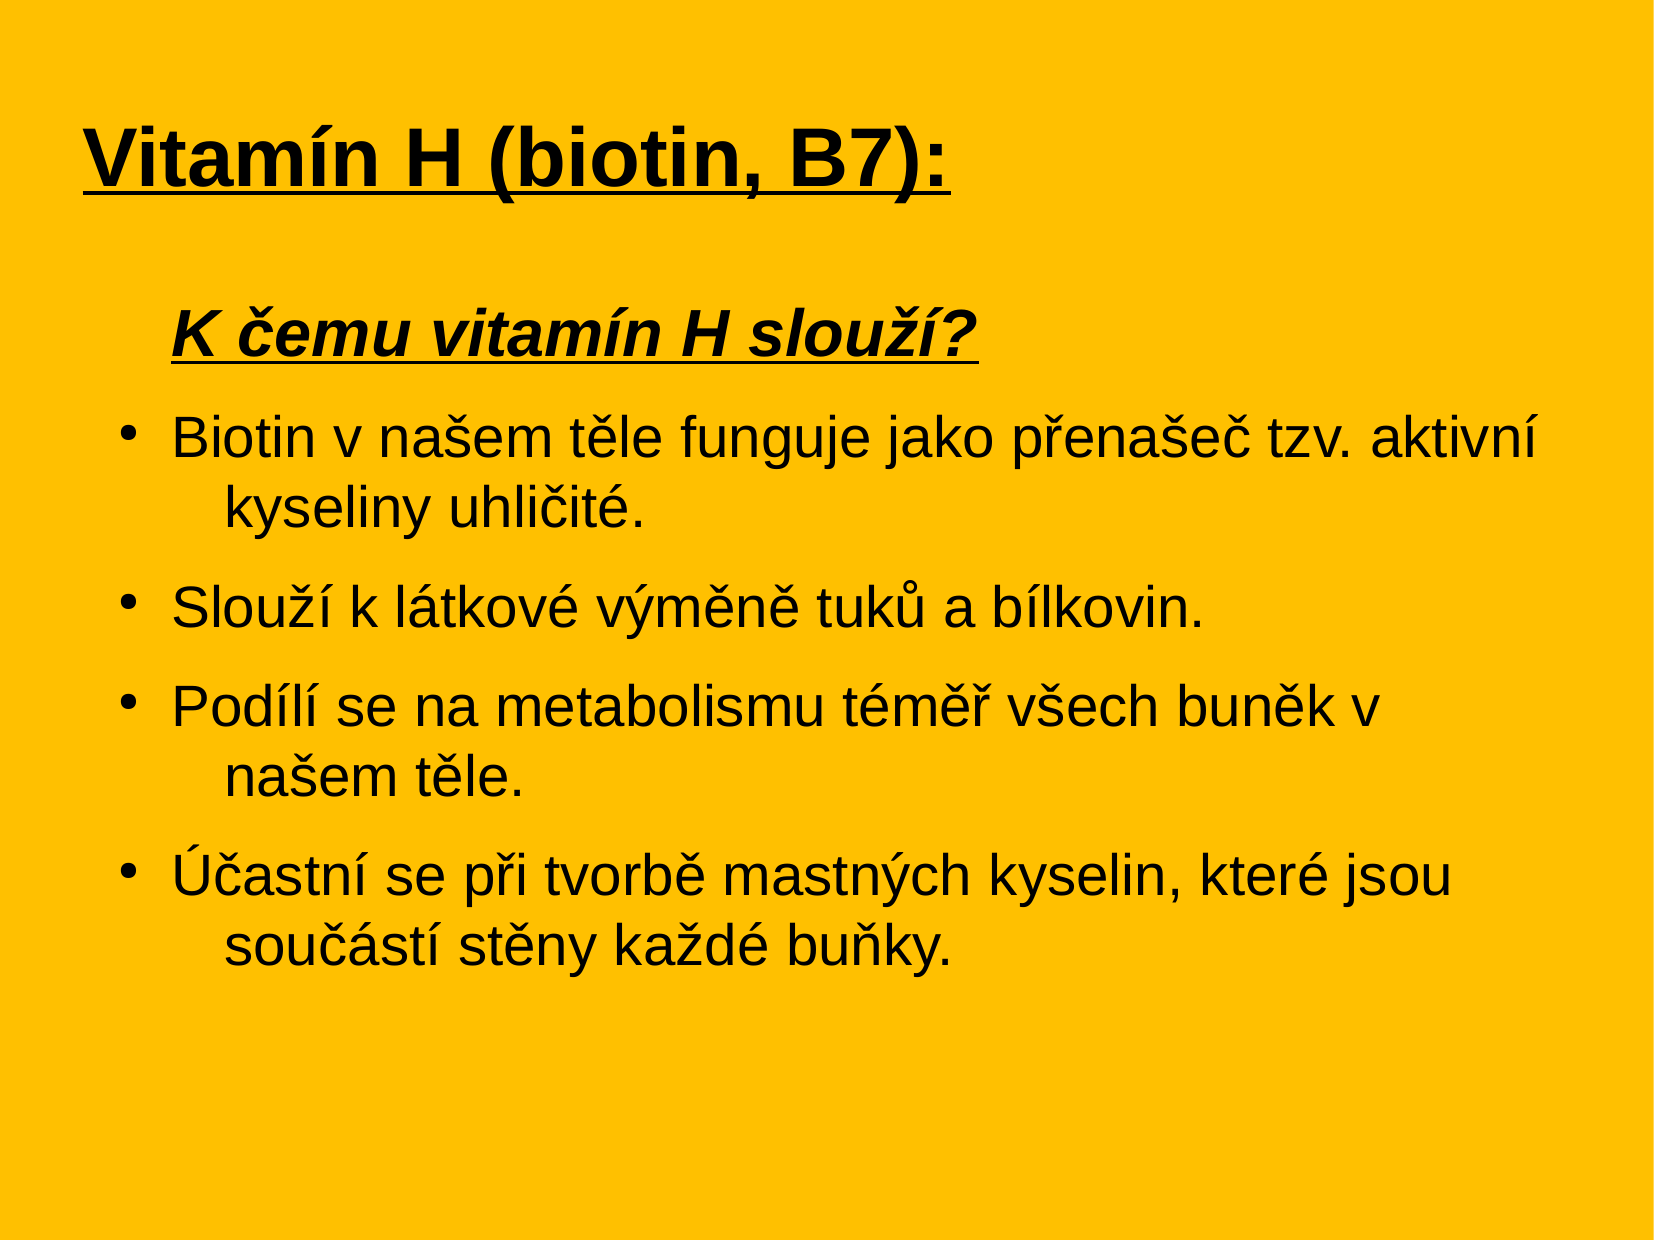

# Vitamín H (biotin, B7):
K čemu vitamín H slouží?
Biotin v našem těle funguje jako přenašeč tzv. aktivní kyseliny uhličité.
Slouží k látkové výměně tuků a bílkovin.
Podílí se na metabolismu téměř všech buněk v našem těle.
Účastní se při tvorbě mastných kyselin, které jsou součástí stěny každé buňky.